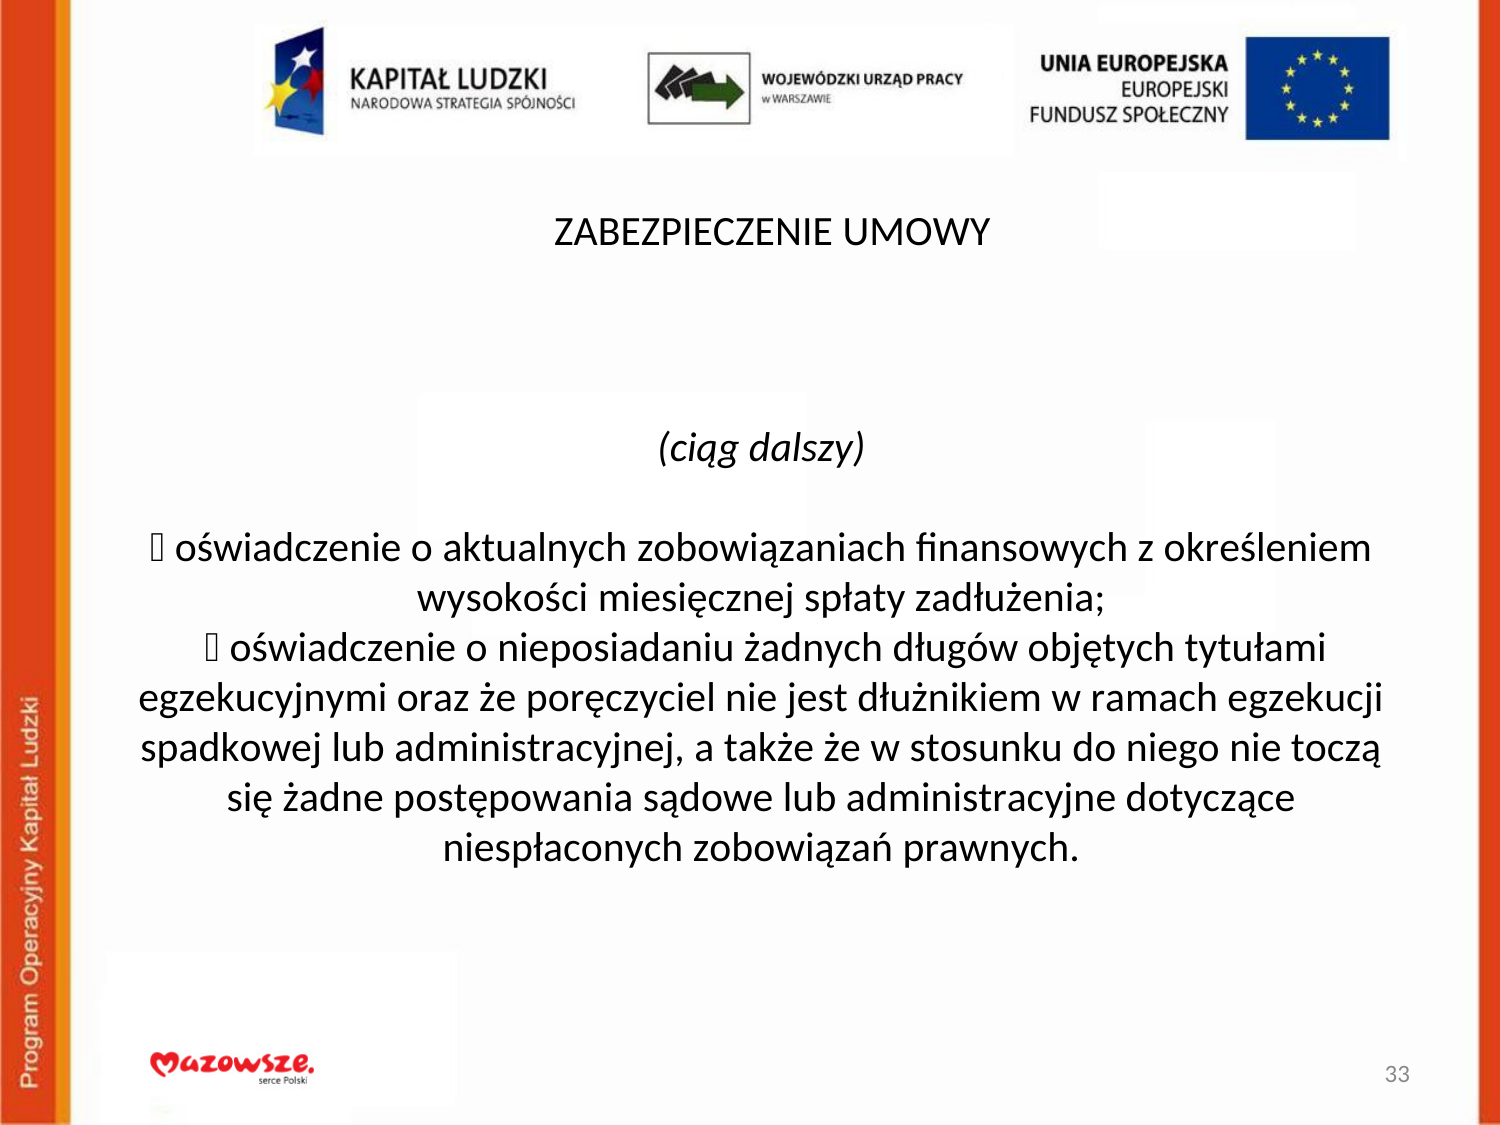

ZABEZPIECZENIE UMOWY
# (ciąg dalszy) oświadczenie o aktualnych zobowiązaniach finansowych z określeniem wysokości miesięcznej spłaty zadłużenia; oświadczenie o nieposiadaniu żadnych długów objętych tytułami egzekucyjnymi oraz że poręczyciel nie jest dłużnikiem w ramach egzekucji spadkowej lub administracyjnej, a także że w stosunku do niego nie toczą się żadne postępowania sądowe lub administracyjne dotyczące niespłaconych zobowiązań prawnych.